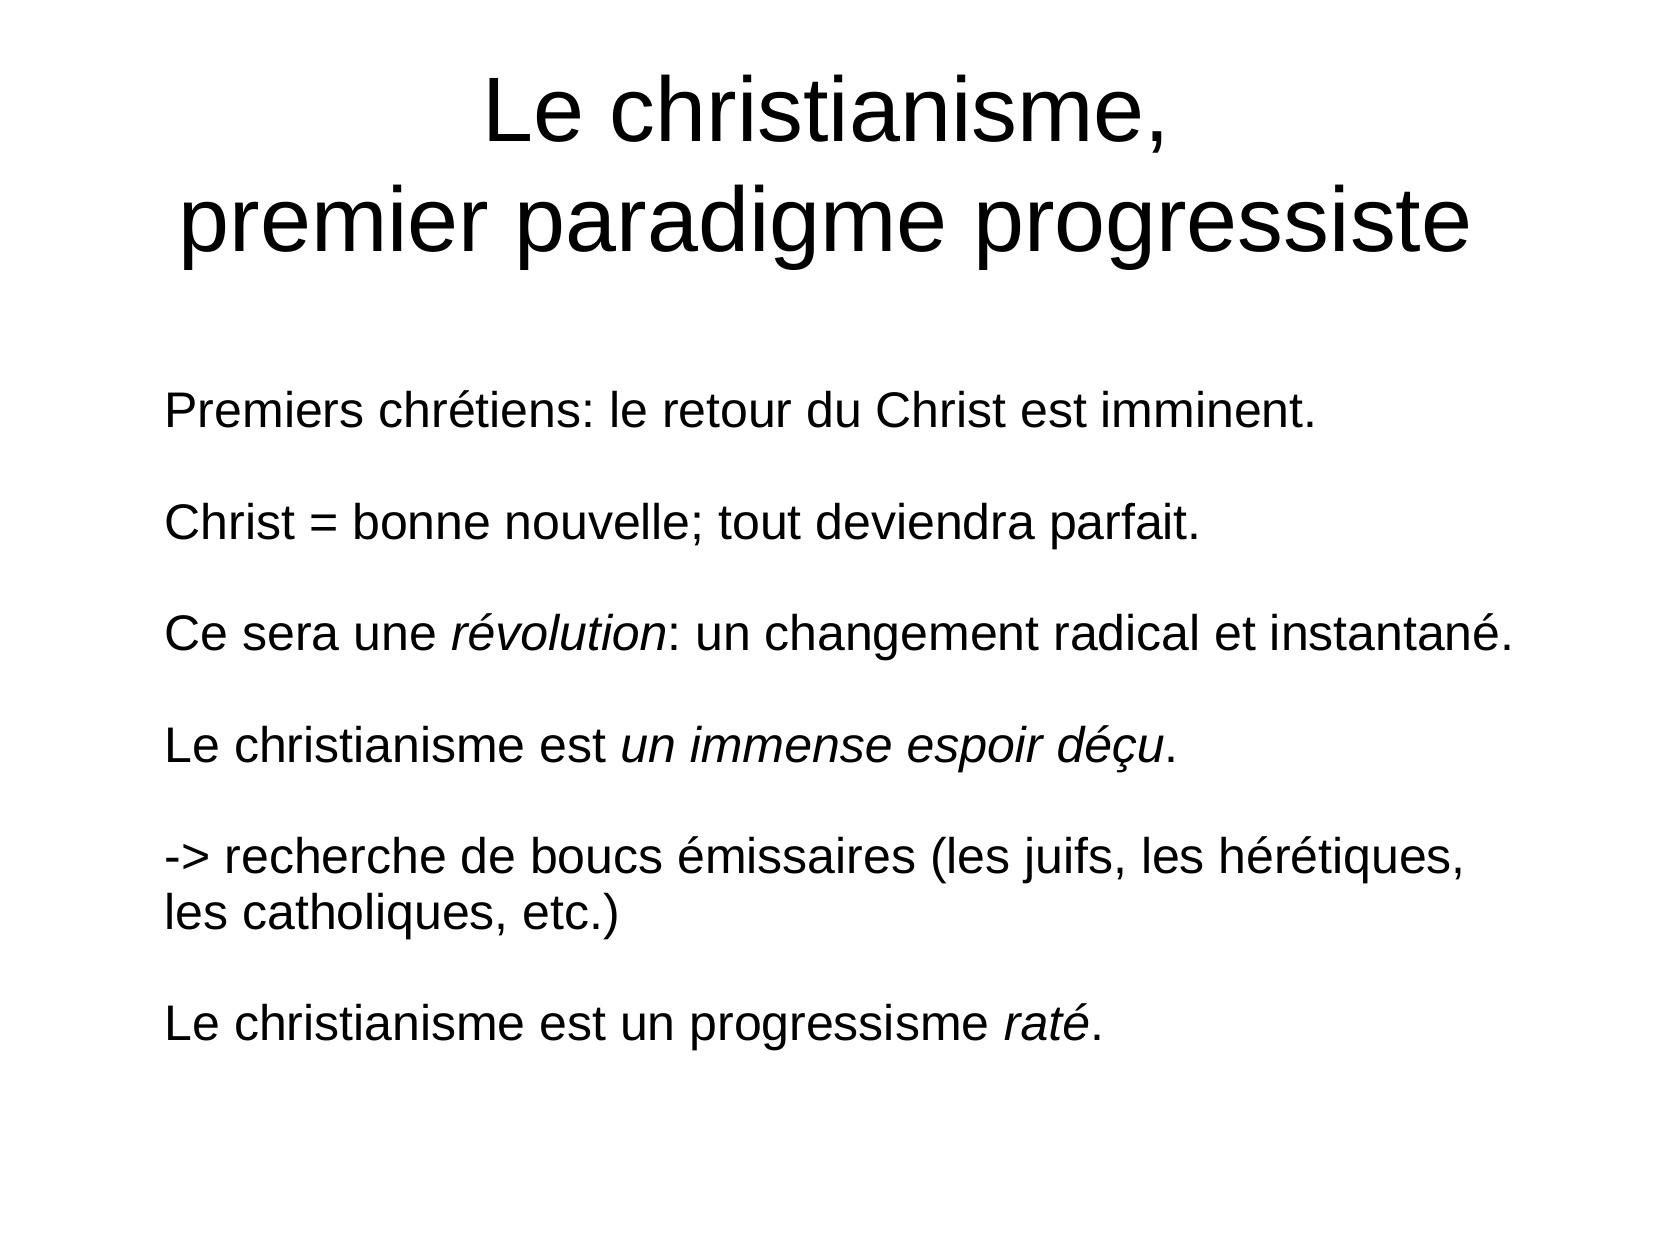

# Le christianisme, premier paradigme progressiste
Premiers chrétiens: le retour du Christ est imminent.
Christ = bonne nouvelle; tout deviendra parfait.
Ce sera une révolution: un changement radical et instantané.
Le christianisme est un immense espoir déçu.
-> recherche de boucs émissaires (les juifs, les hérétiques,
les catholiques, etc.)
Le christianisme est un progressisme raté.